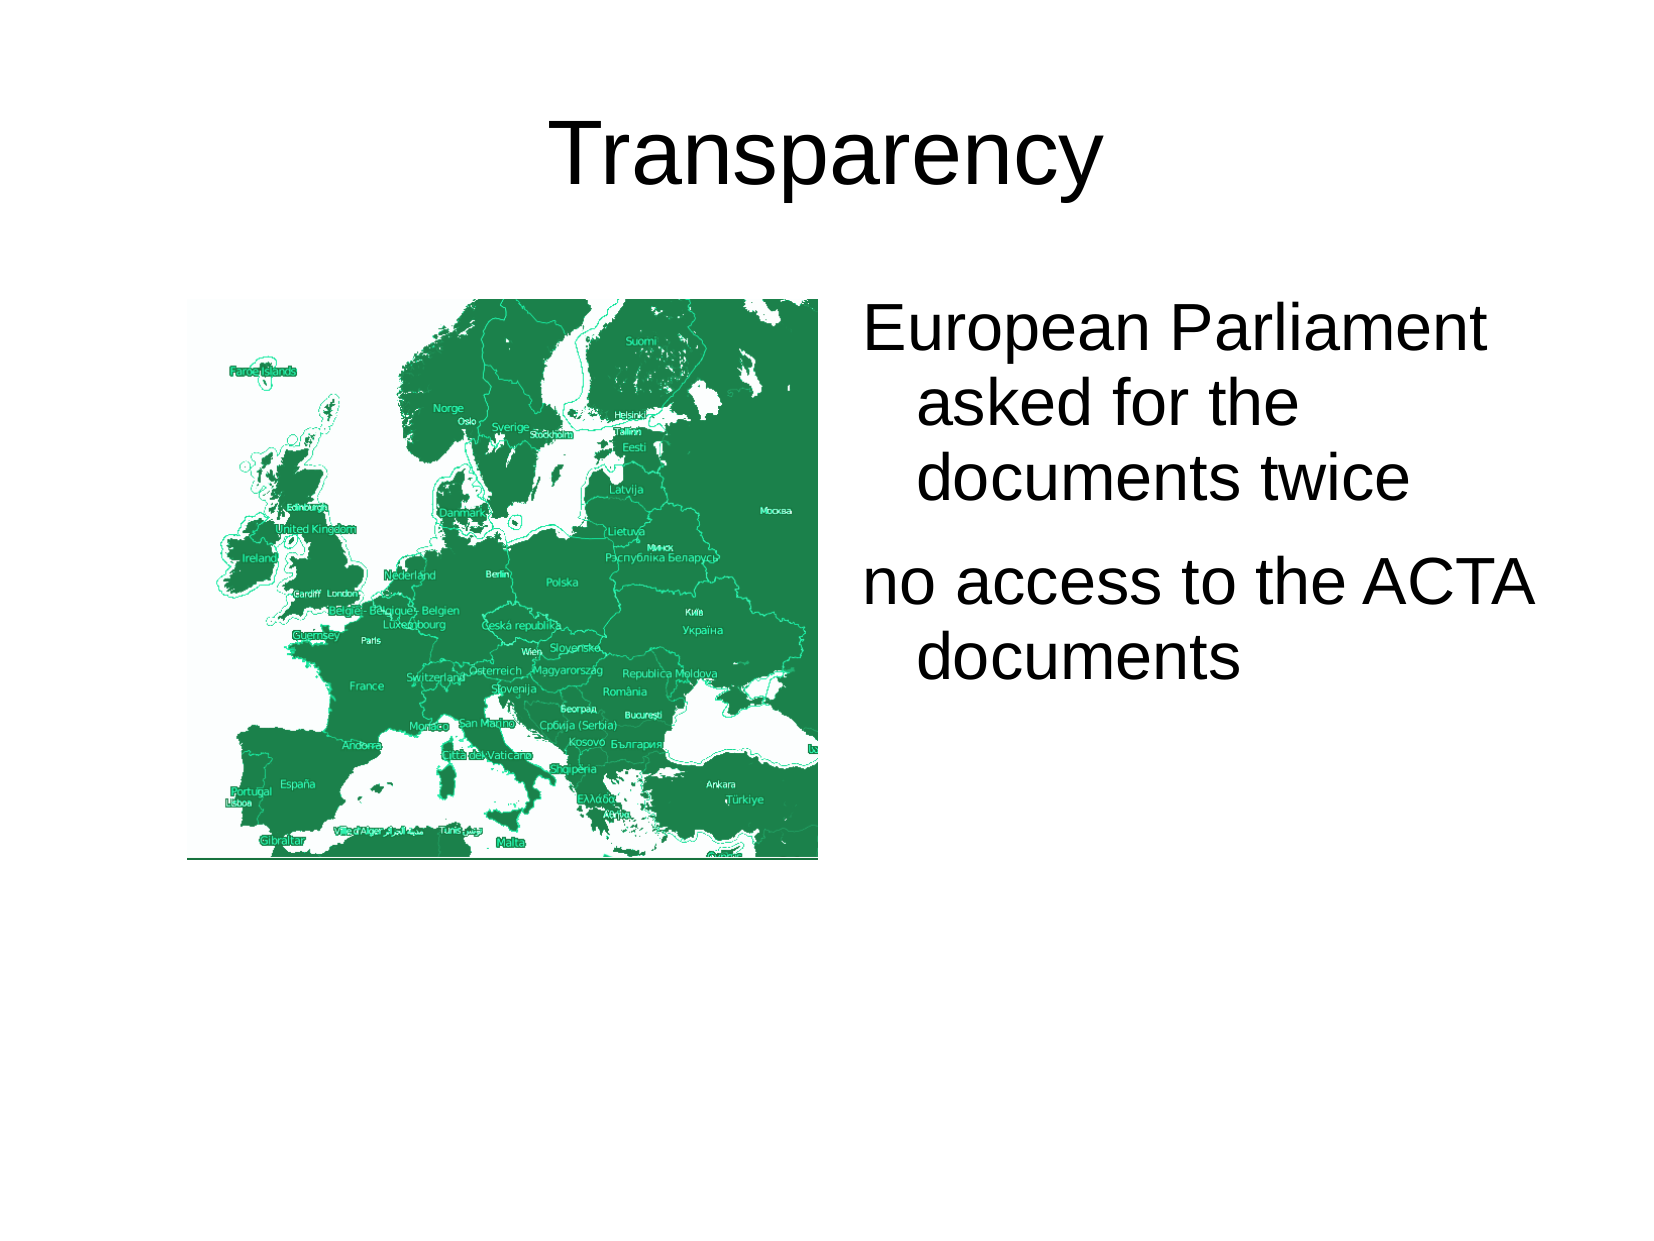

# Transparency
European Parliament asked for the documents twice
no access to the ACTA documents